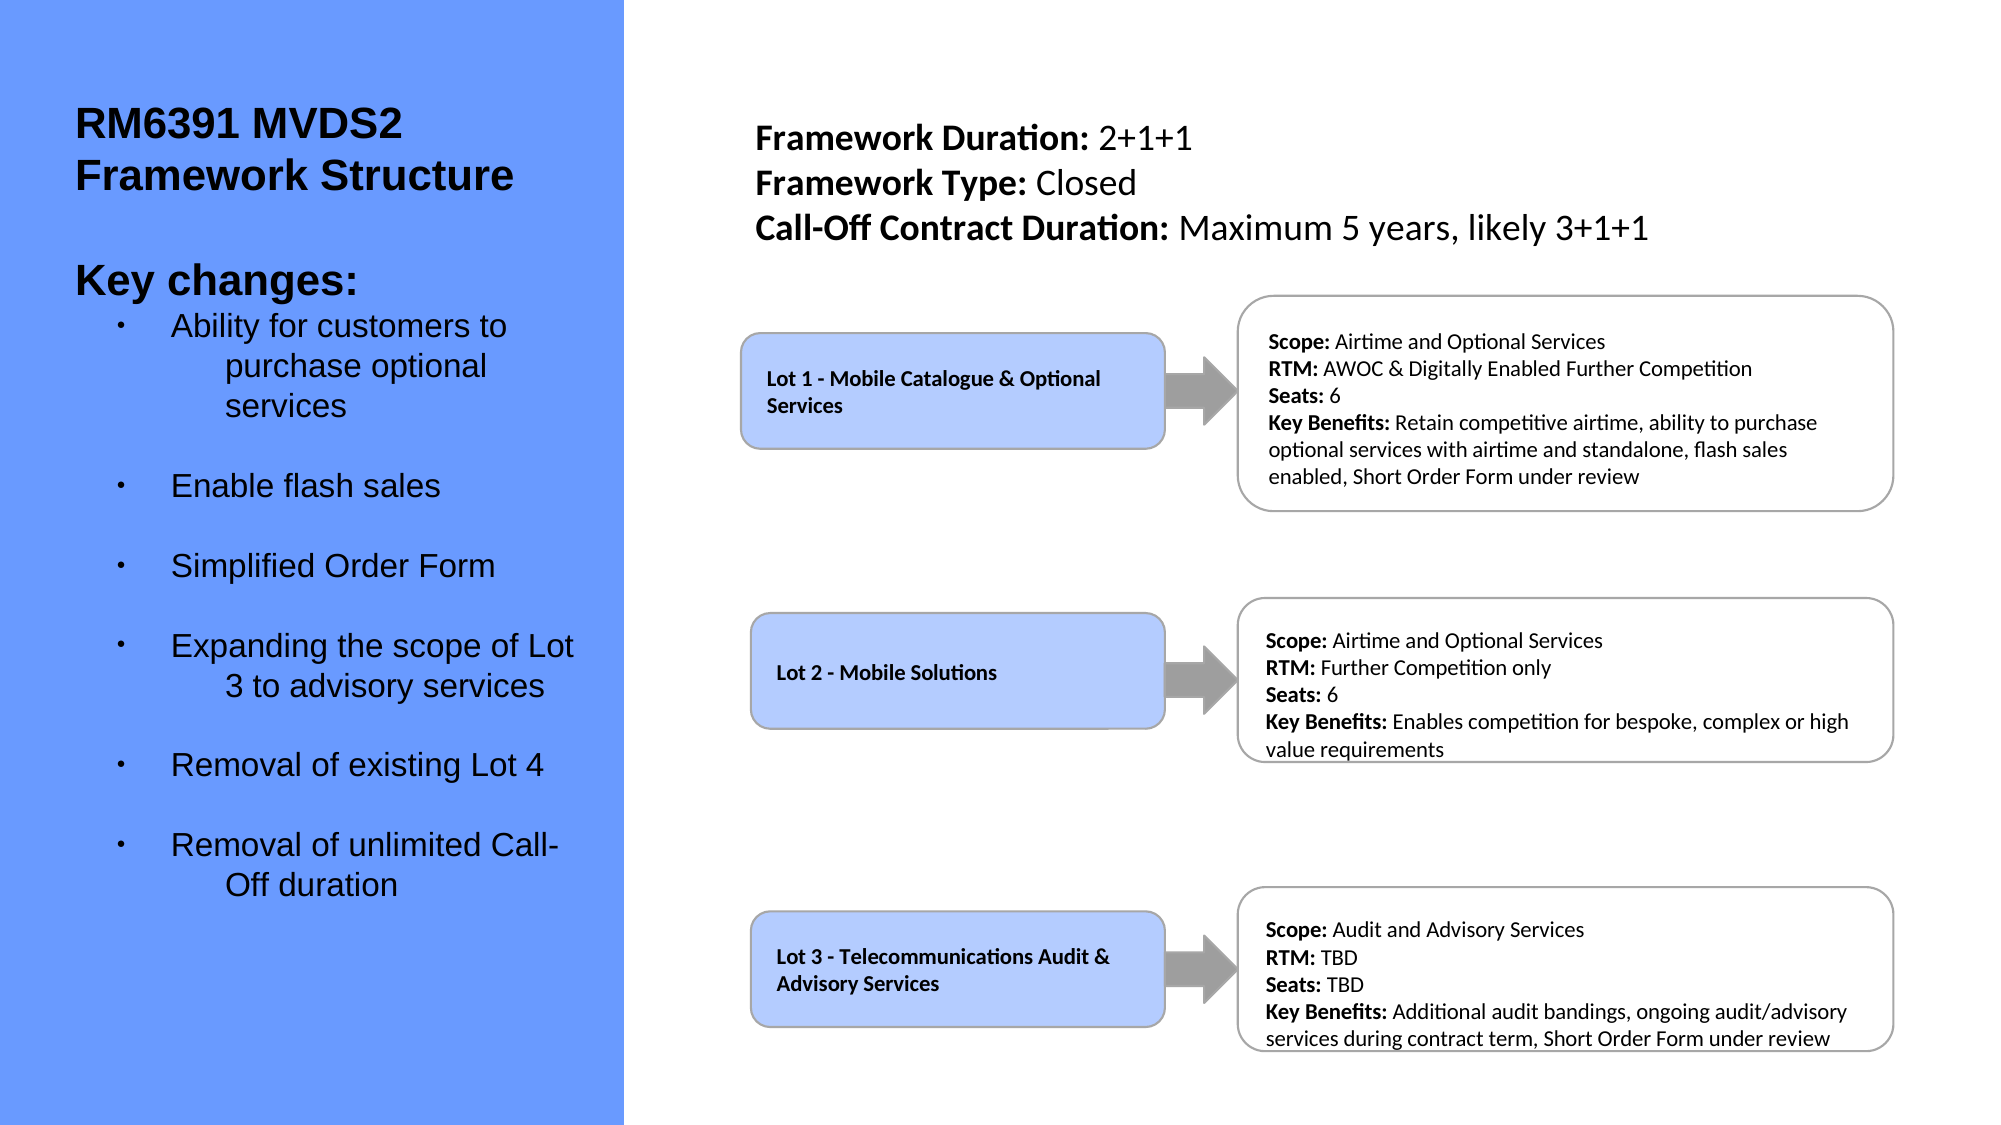

# RM6391 MVDS2 Framework Structure
Key changes:
Ability for customers to purchase optional services
Enable flash sales
Simplified Order Form
Expanding the scope of Lot 3 to advisory services
Removal of existing Lot 4
Removal of unlimited Call-Off duration
Framework Duration: 2+1+1
Framework Type: Closed
Call-Off Contract Duration: Maximum 5 years, likely 3+1+1
Scope: Airtime and Optional Services
RTM: AWOC & Digitally Enabled Further Competition
Seats: 6
Key Benefits: Retain competitive airtime, ability to purchase optional services with airtime and standalone, flash sales enabled, Short Order Form under review
Lot 1 - Mobile Catalogue & Optional Services
Scope: Airtime and Optional Services
RTM: Further Competition only
Seats: 6
Key Benefits: Enables competition for bespoke, complex or high value requirements
Lot 2 - Mobile Solutions
Scope: Audit and Advisory Services
RTM: TBD
Seats: TBD
Key Benefits: Additional audit bandings, ongoing audit/advisory services during contract term, Short Order Form under review
Lot 3 - Telecommunications Audit & Advisory Services